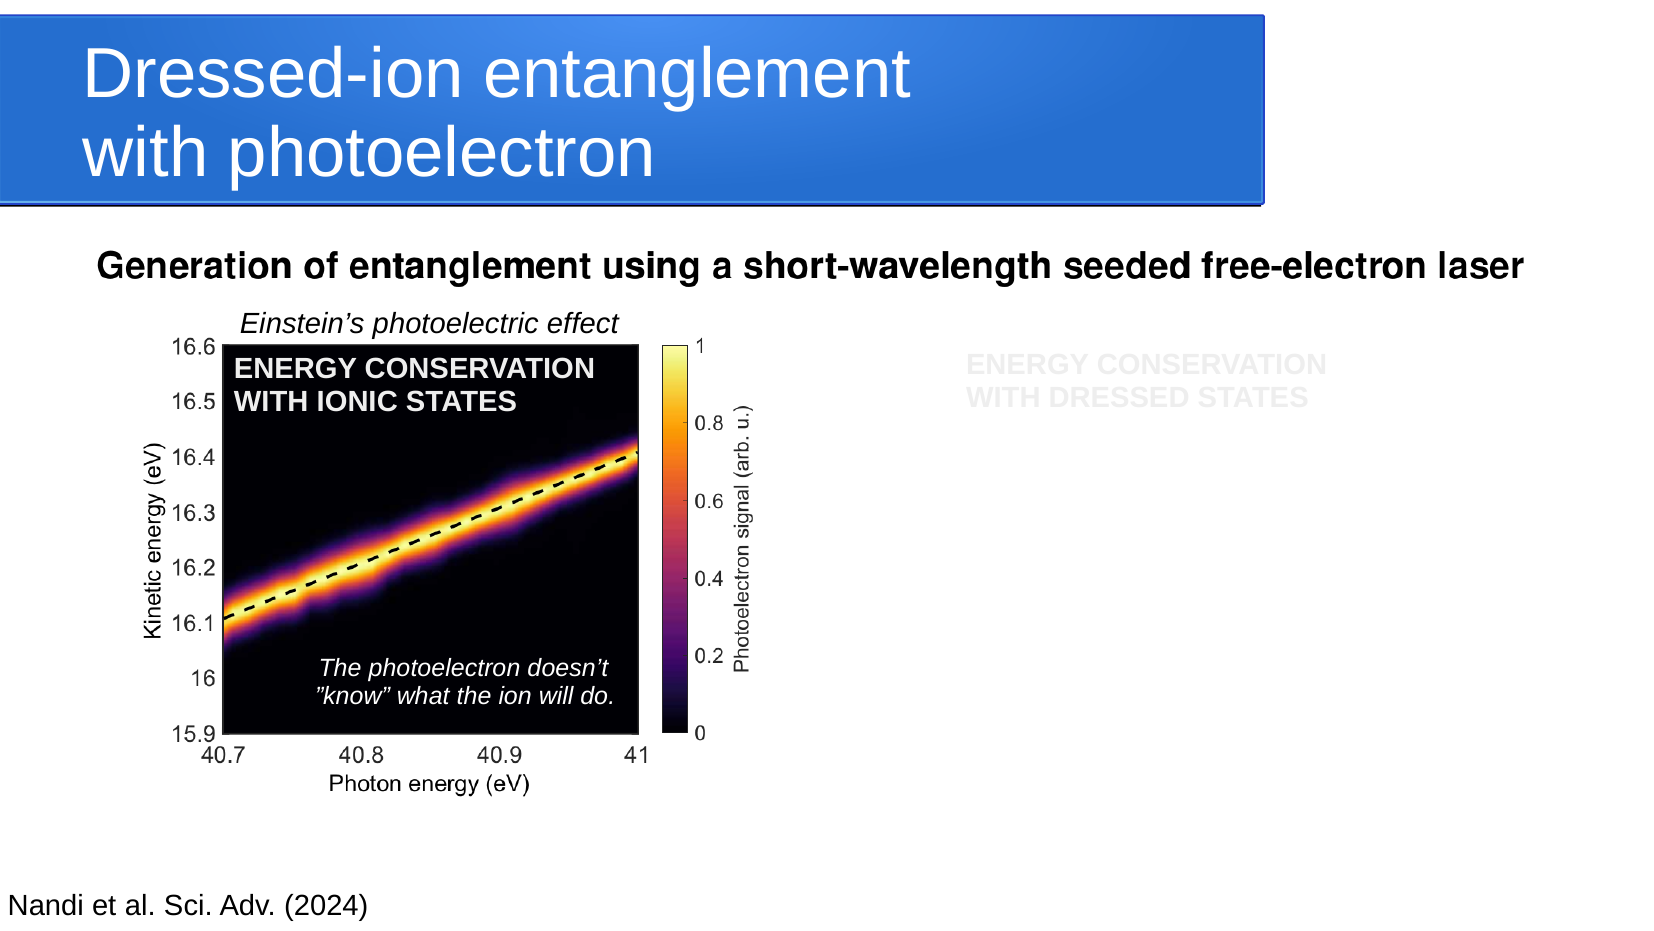

# Dressed-ion entanglement with photoelectron
Einstein’s photoelectric effect
Entanglement by ion dressing
ENERGY CONSERVATION WITH DRESSED STATES
ENERGY CONSERVATION WITH IONIC STATES
The photoelectron doesn’t
”know” what the ion will do.
The photoelectron does
”know” what the ion will do.
Nandi et al. Sci. Adv. (2024)